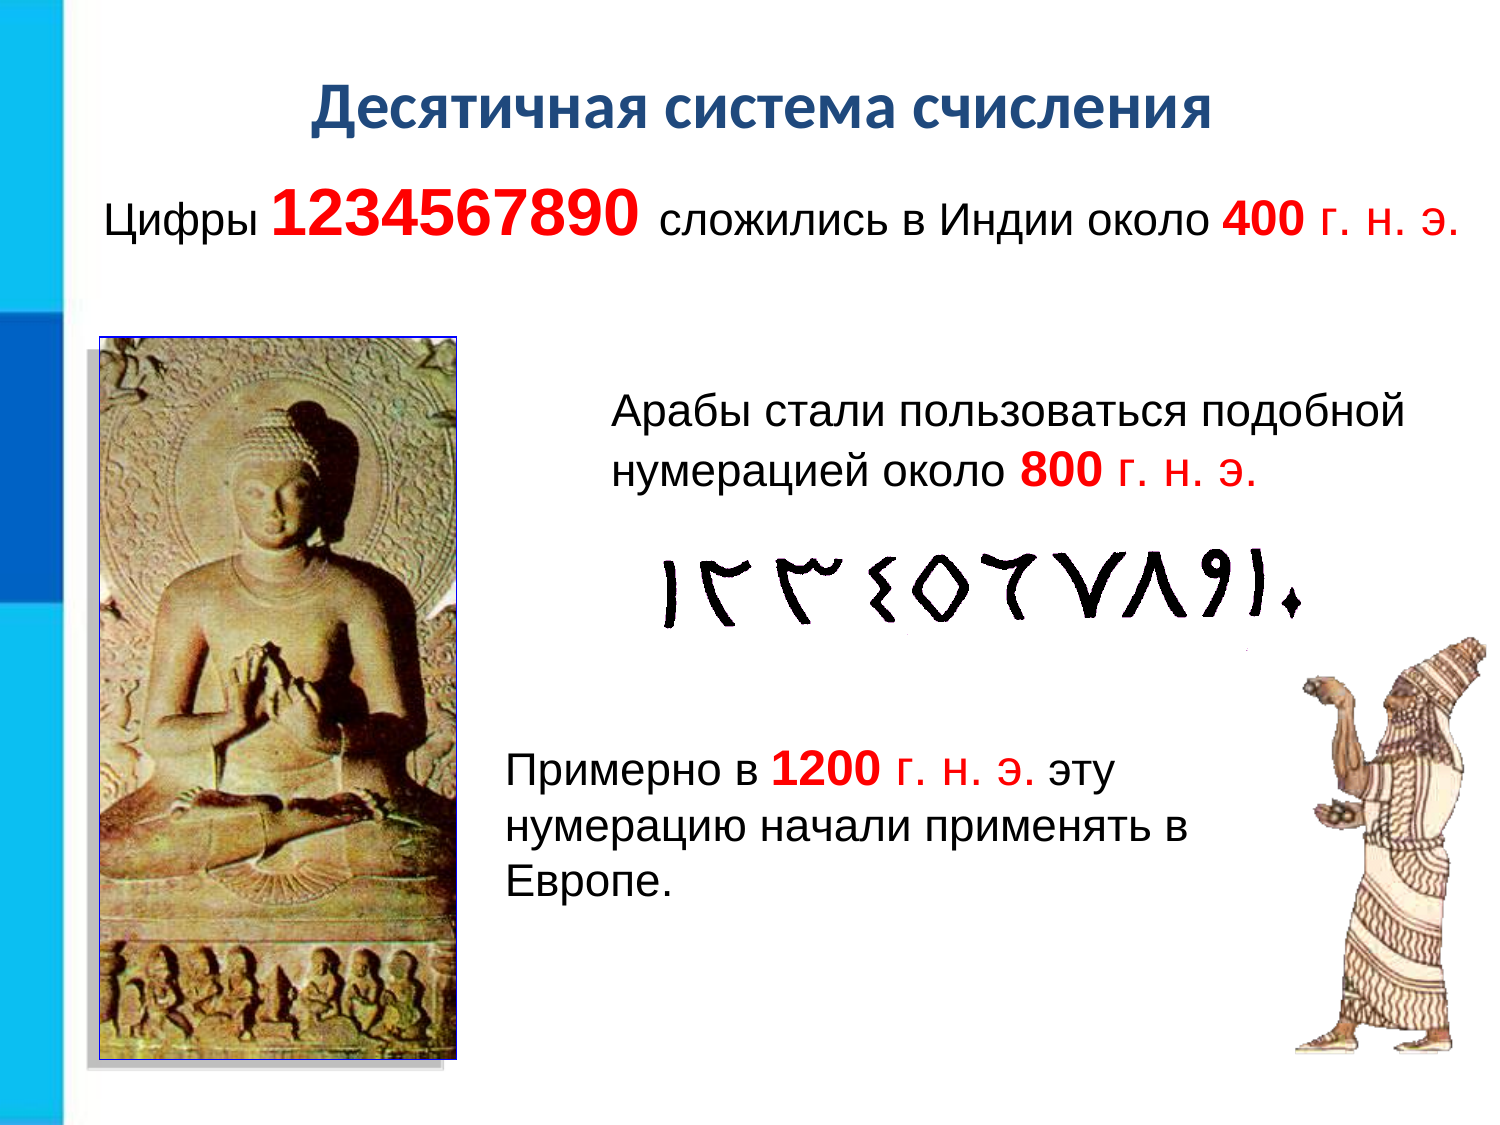

Десятичная система счисления
Цифры 1234567890 сложились в Индии около 400 г. н. э.
Арабы стали пользоваться подобной нумерацией около 800 г. н. э.
Примерно в 1200 г. н. э. эту нумерацию начали применять в Европе.